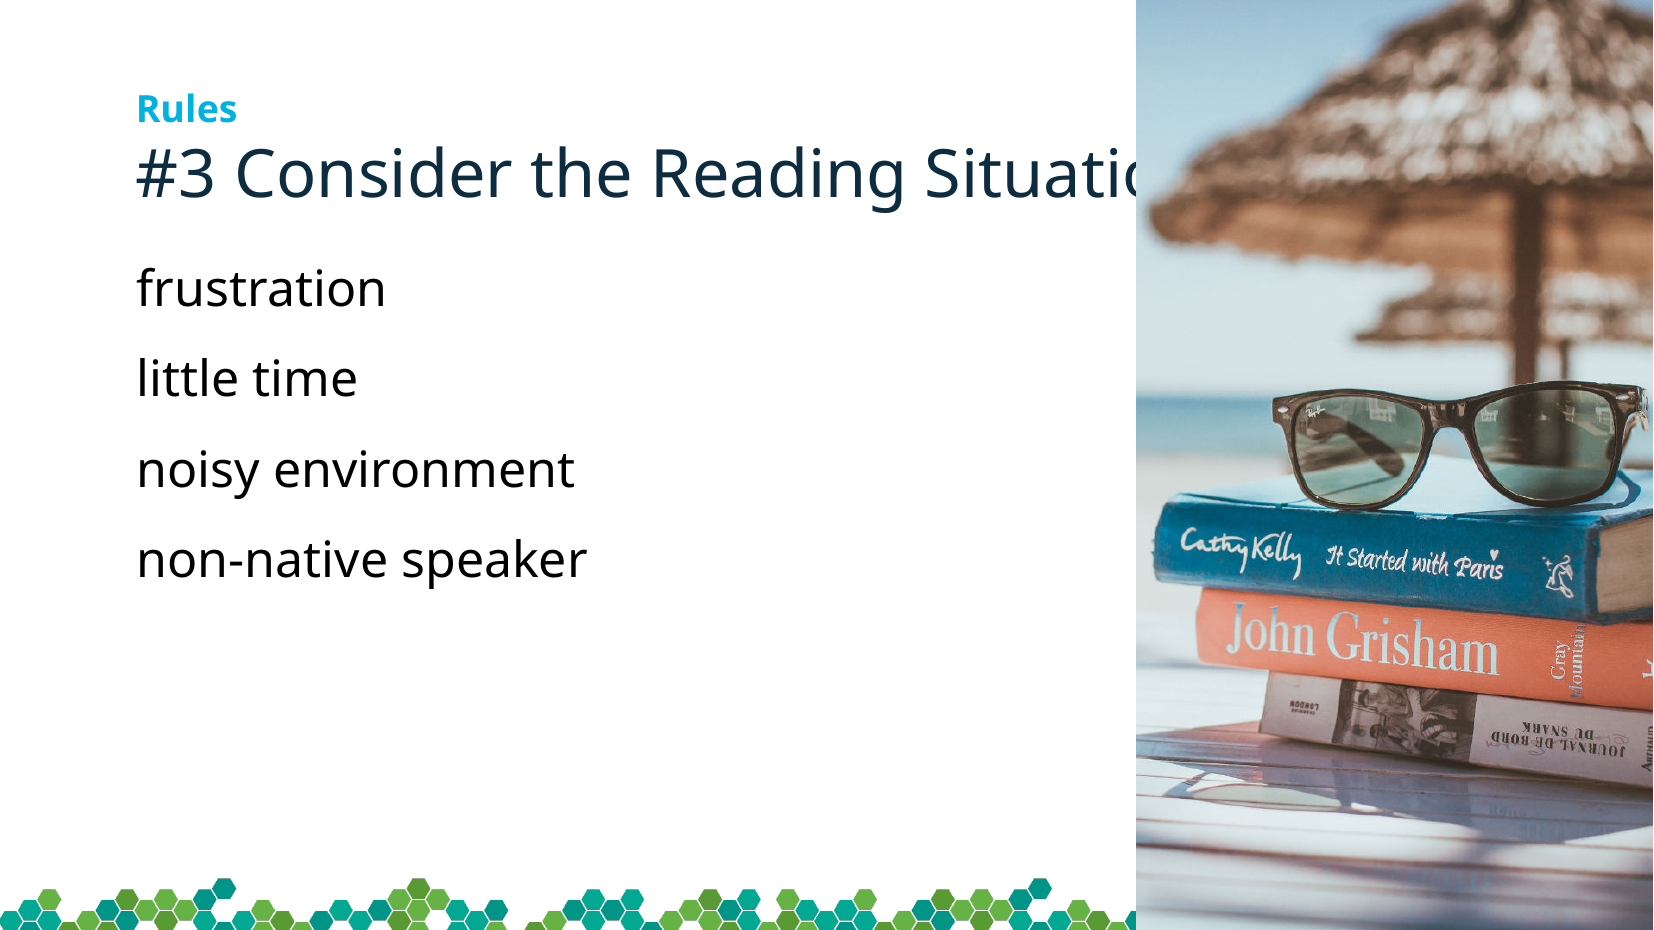

# Rules #3 Consider the Reading Situation
frustration
little time
noisy environment
non-native speaker